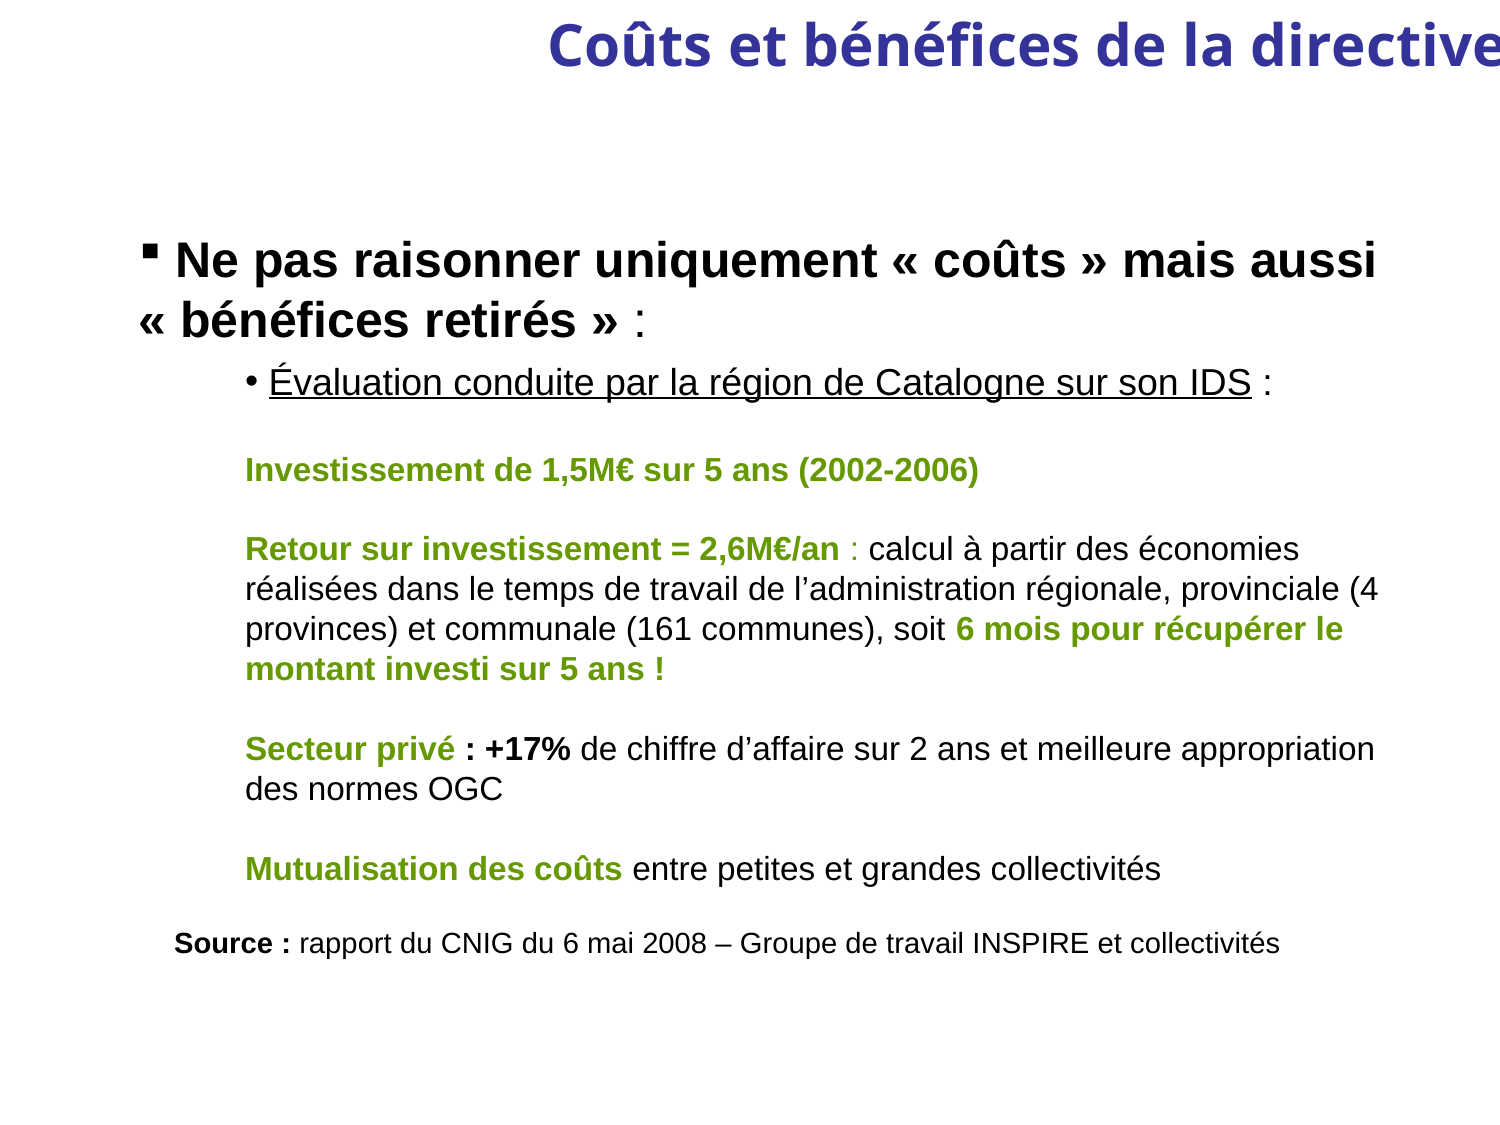

Coûts et bénéfices de la directive
 Ne pas raisonner uniquement « coûts » mais aussi « bénéfices retirés » :
 Évaluation conduite par la région de Catalogne sur son IDS :
Investissement de 1,5M€ sur 5 ans (2002-2006)
Retour sur investissement = 2,6M€/an : calcul à partir des économies réalisées dans le temps de travail de l’administration régionale, provinciale (4 provinces) et communale (161 communes), soit 6 mois pour récupérer le montant investi sur 5 ans !
Secteur privé : +17% de chiffre d’affaire sur 2 ans et meilleure appropriation des normes OGC
Mutualisation des coûts entre petites et grandes collectivités
Source : rapport du CNIG du 6 mai 2008 – Groupe de travail INSPIRE et collectivités